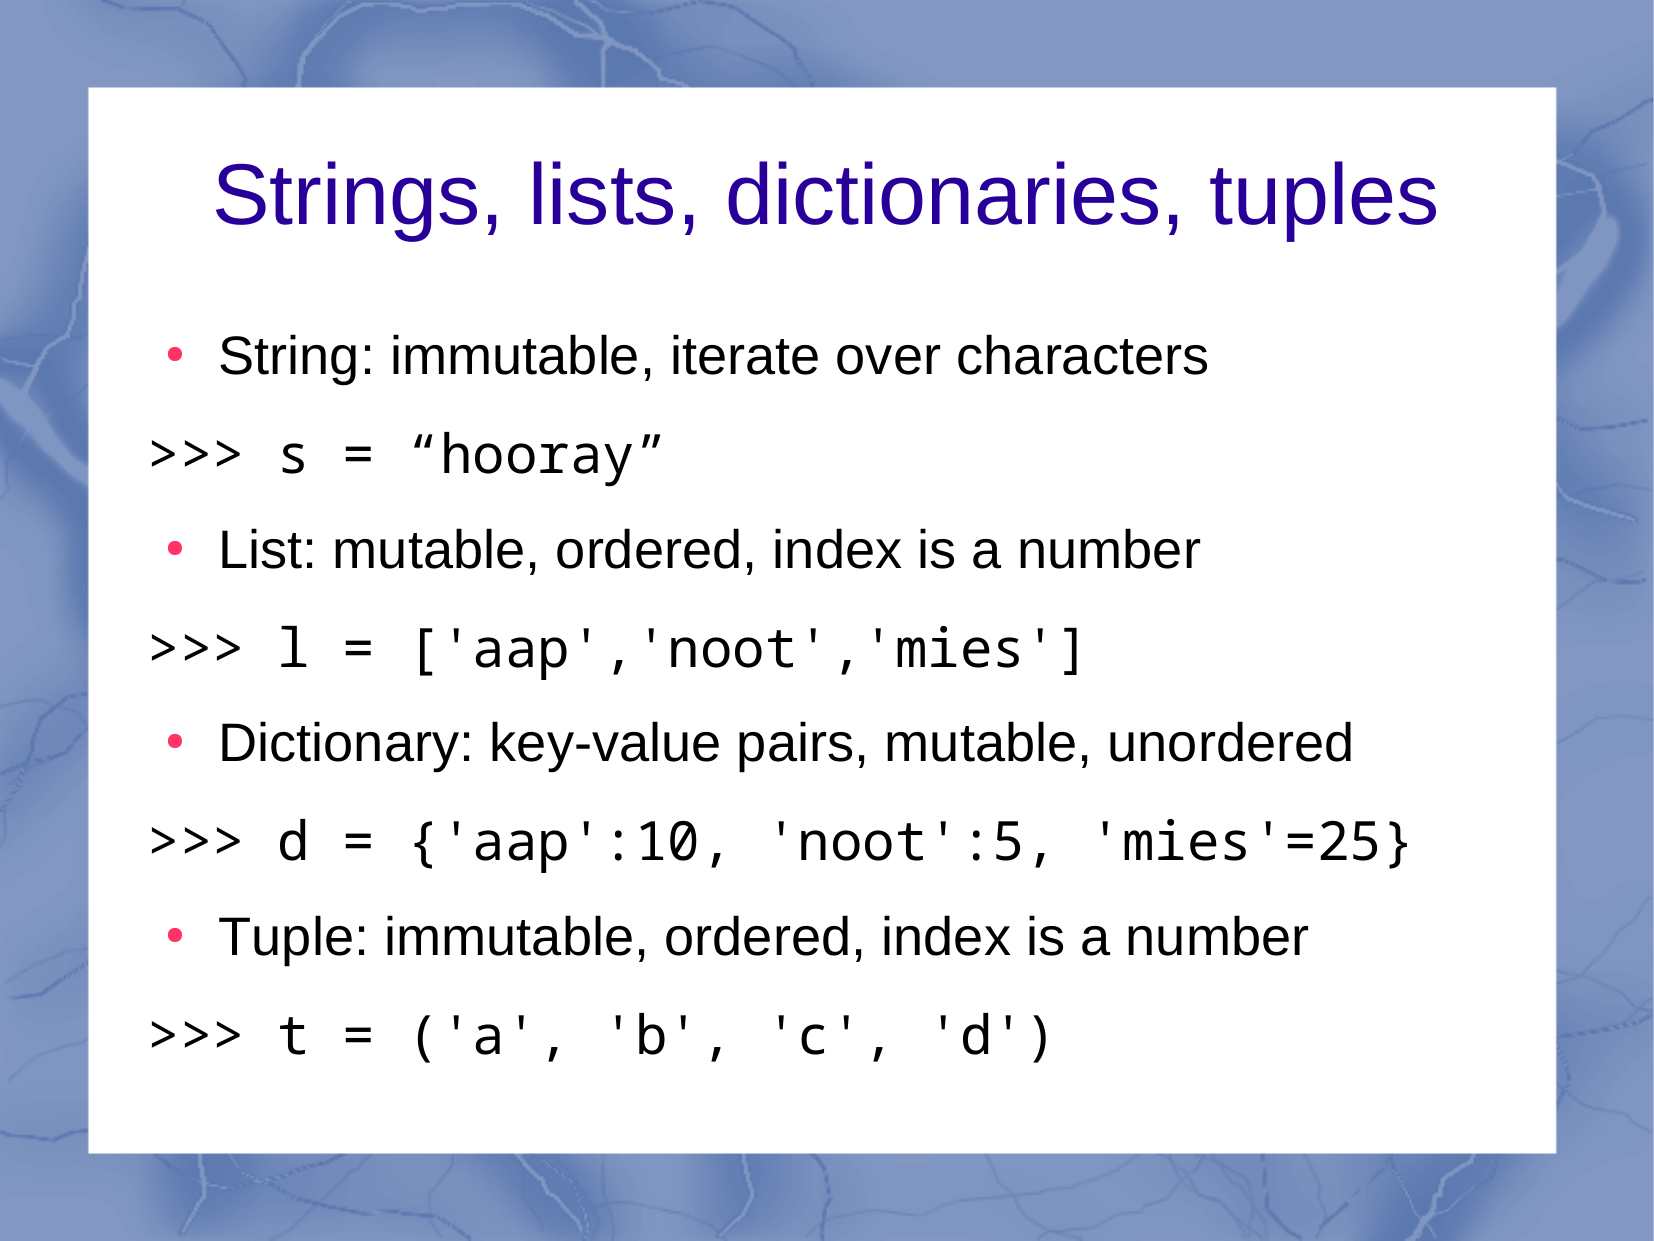

# Strings, lists, dictionaries, tuples
String: immutable, iterate over characters
>>> s = “hooray”
List: mutable, ordered, index is a number
>>> l = ['aap','noot','mies']
Dictionary: key-value pairs, mutable, unordered
>>> d = {'aap':10, 'noot':5, 'mies'=25}
Tuple: immutable, ordered, index is a number
>>> t = ('a', 'b', 'c', 'd')